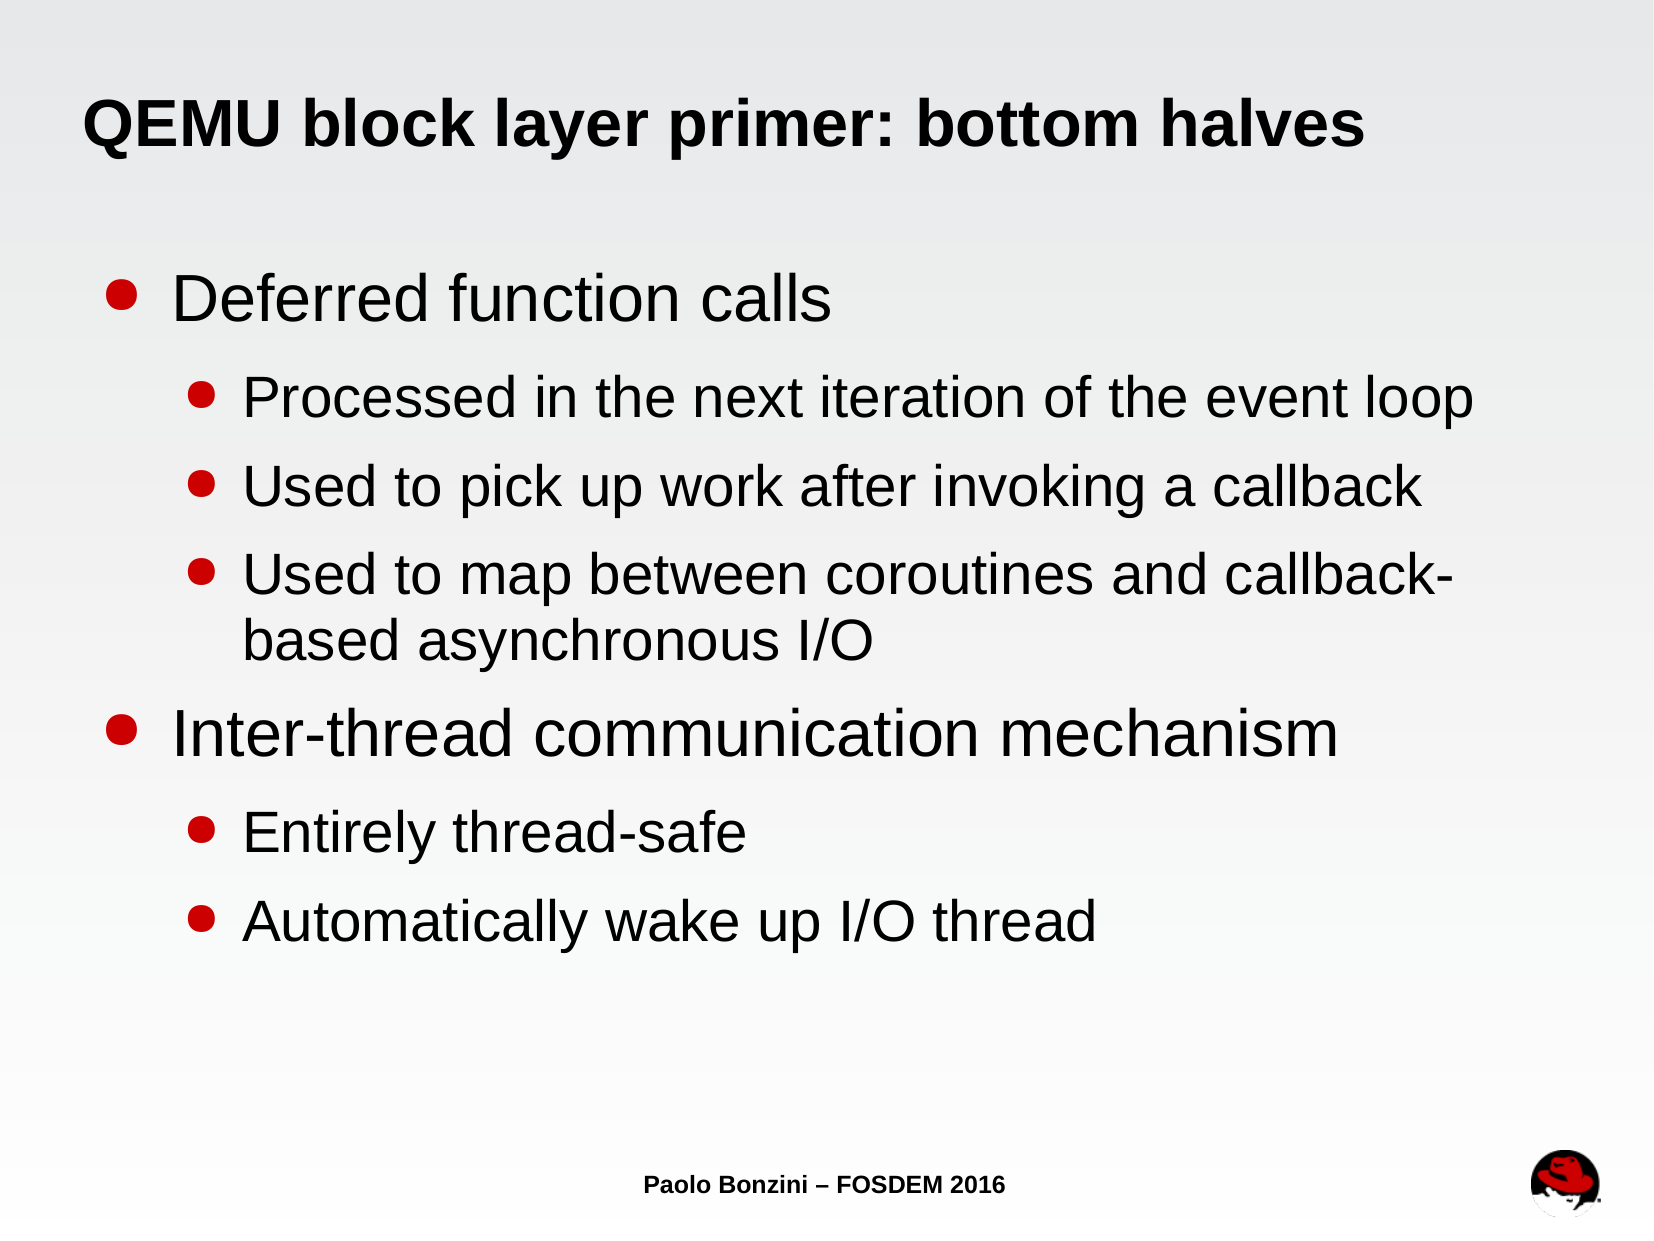

# QEMU block layer primer: bottom halves
Deferred function calls
Processed in the next iteration of the event loop
Used to pick up work after invoking a callback
Used to map between coroutines and callback-based asynchronous I/O
Inter-thread communication mechanism
Entirely thread-safe
Automatically wake up I/O thread